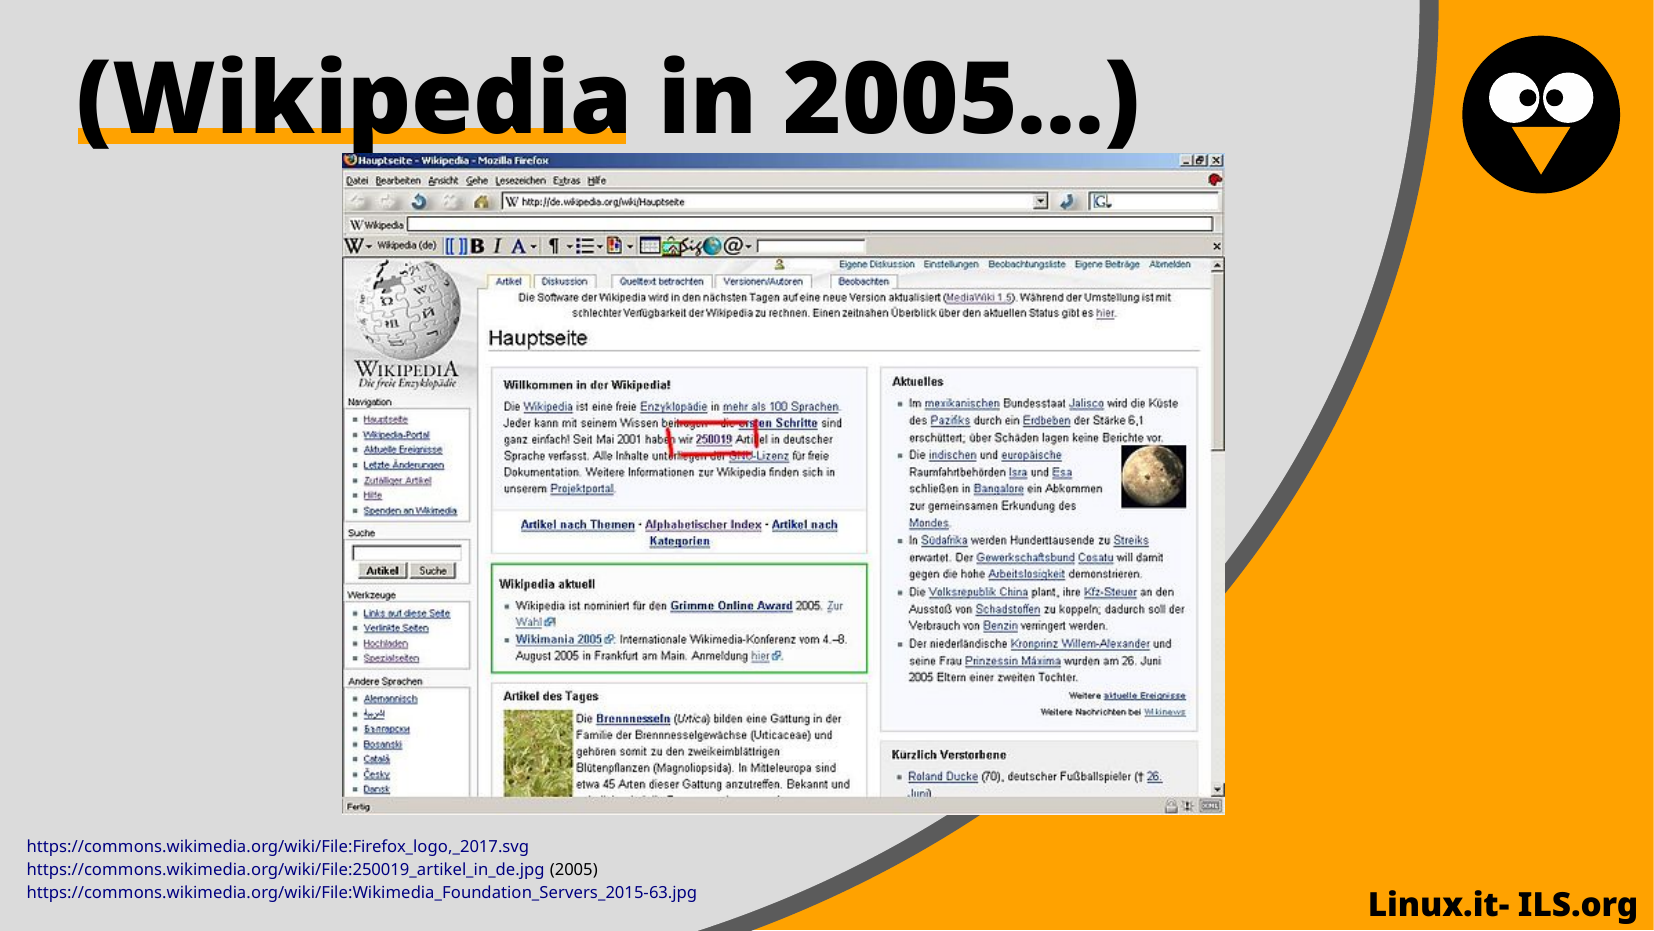

# (Wikipedia in 2005...)
https://commons.wikimedia.org/wiki/File:Firefox_logo,_2017.svg
https://commons.wikimedia.org/wiki/File:250019_artikel_in_de.jpg (2005)
https://commons.wikimedia.org/wiki/File:Wikimedia_Foundation_Servers_2015-63.jpg
Linux.it- ILS.org